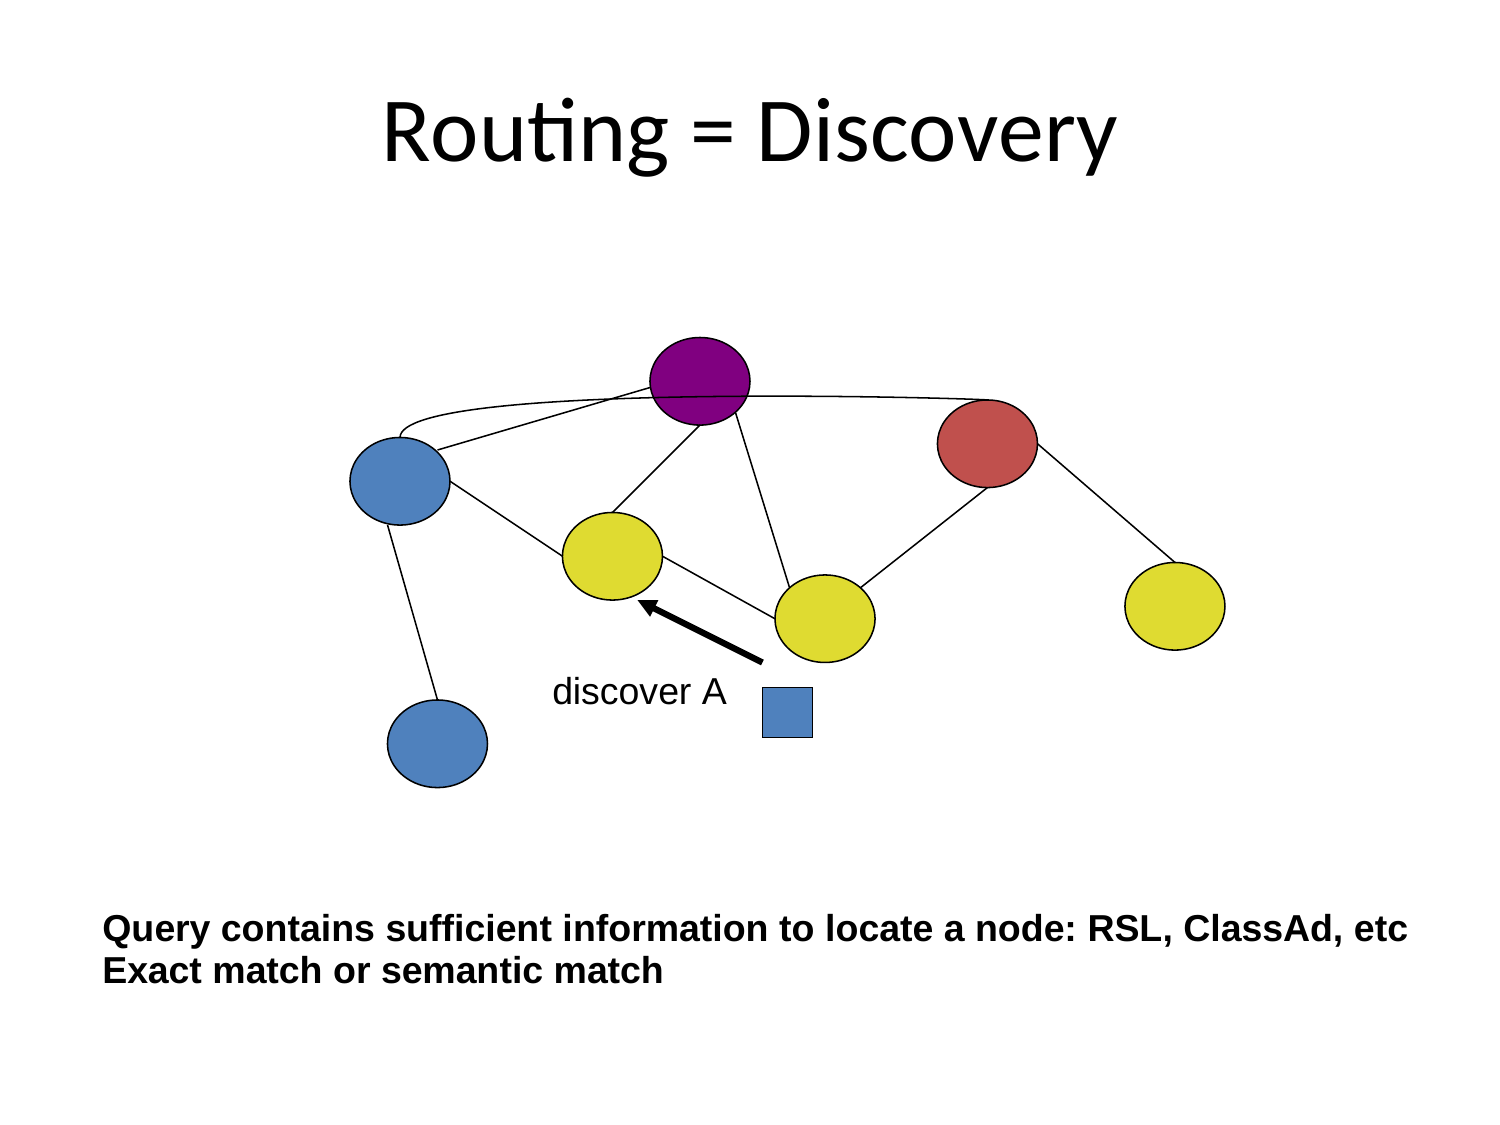

# Routing = Discovery
discover A
Query contains sufficient information to locate a node: RSL, ClassAd, etc
Exact match or semantic match